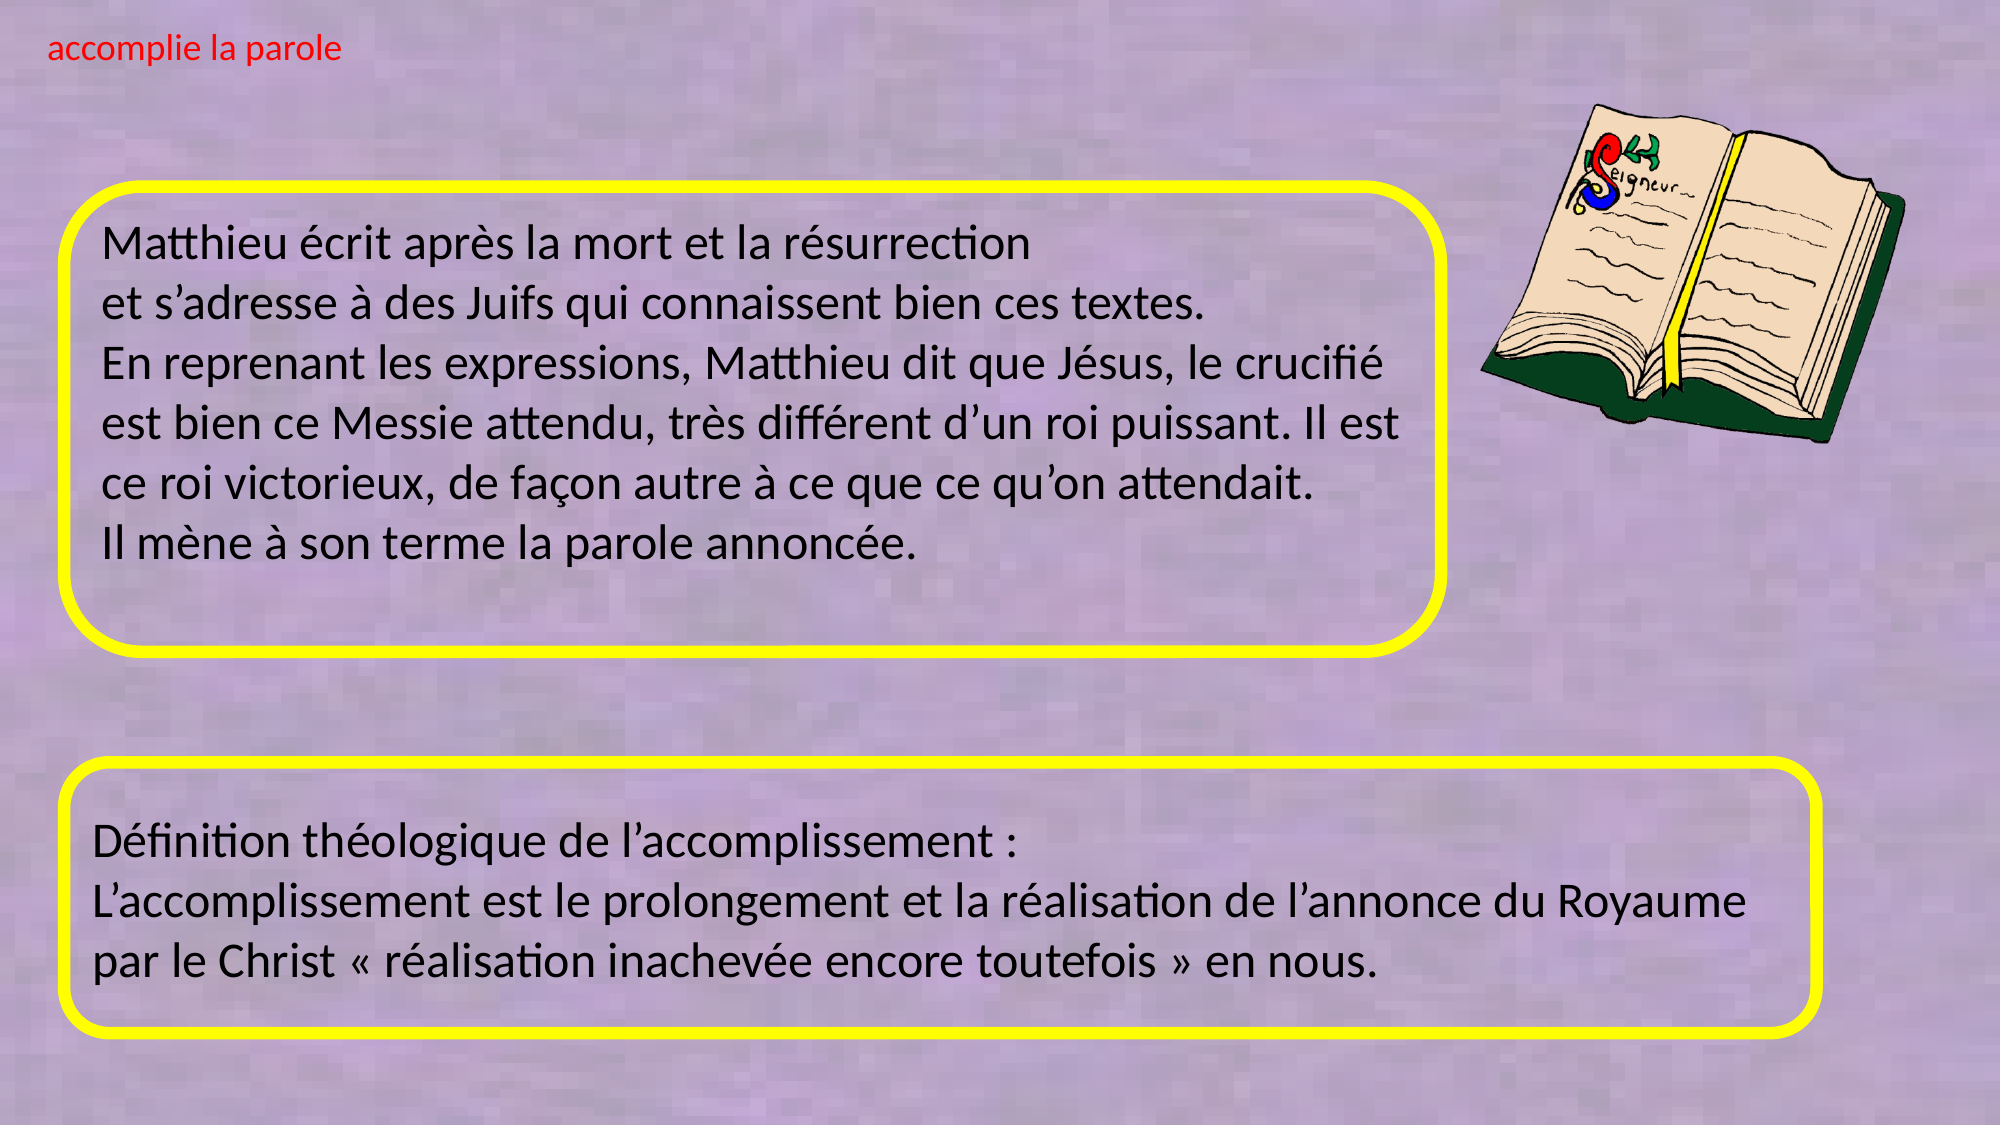

accomplie la parole
Matthieu écrit après la mort et la résurrection
et s’adresse à des Juifs qui connaissent bien ces textes.
En reprenant les expressions, Matthieu dit que Jésus, le crucifié est bien ce Messie attendu, très différent d’un roi puissant. Il est ce roi victorieux, de façon autre à ce que ce qu’on attendait.
Il mène à son terme la parole annoncée.
Définition théologique de l’accomplissement :
L’accomplissement est le prolongement et la réalisation de l’annonce du Royaume
par le Christ « réalisation inachevée encore toutefois » en nous.